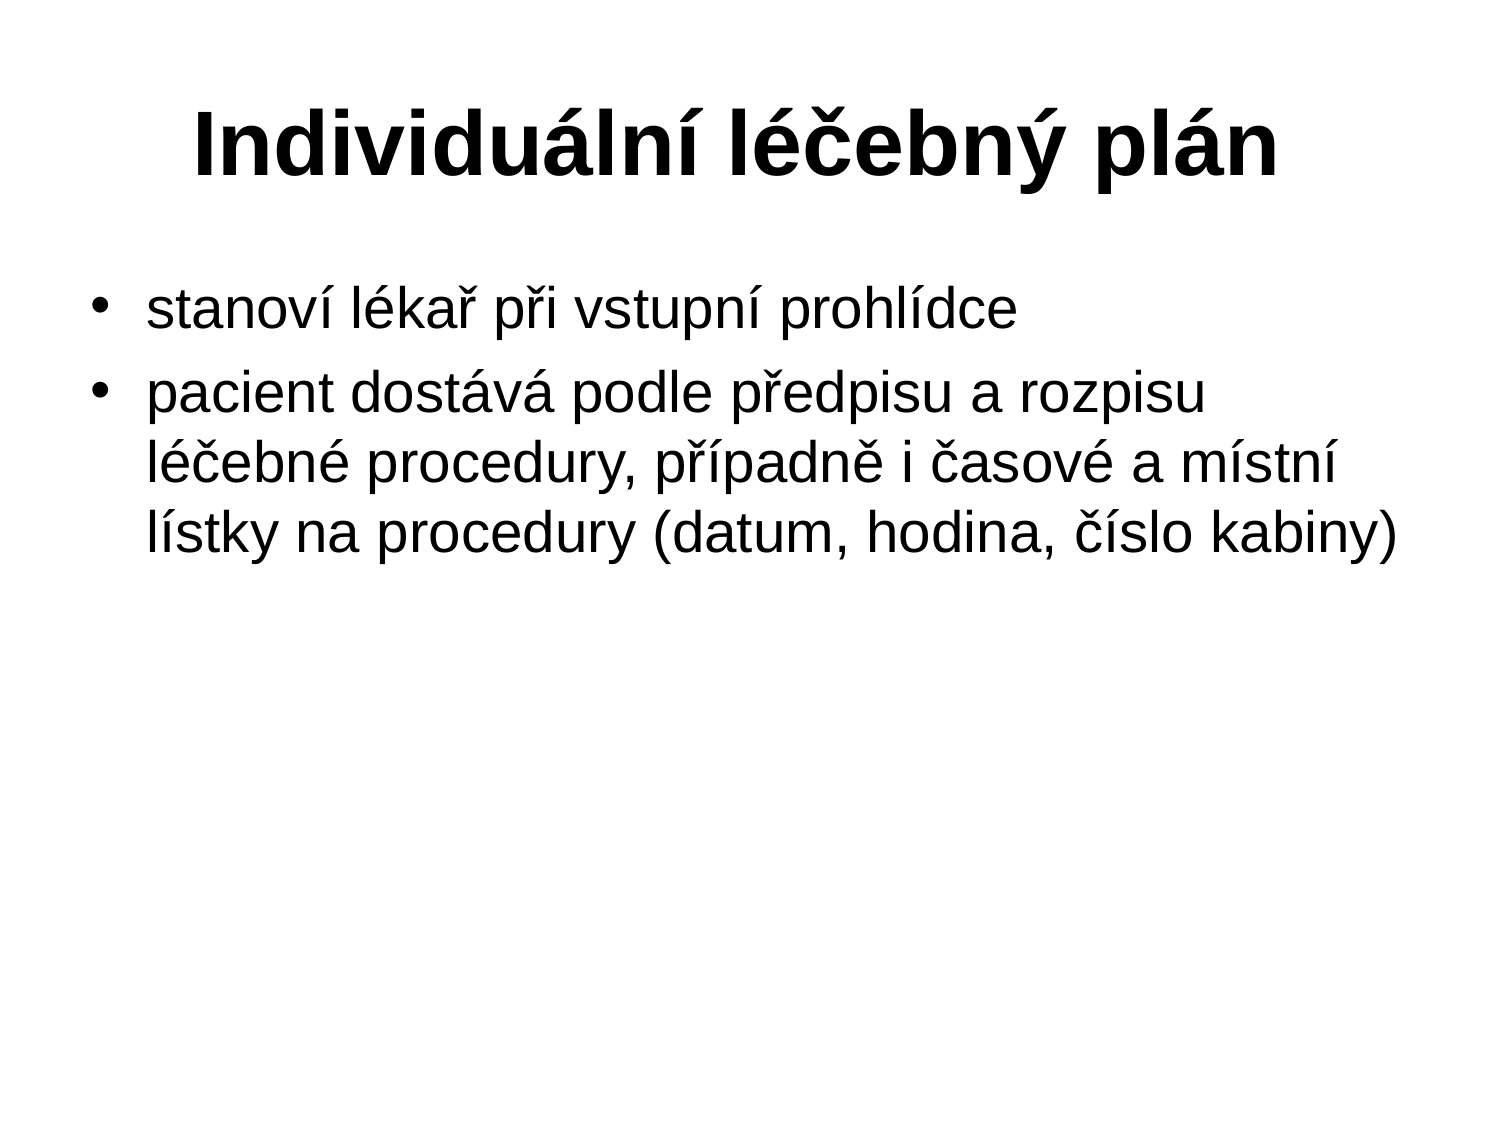

# Individuální léčebný plán
stanoví lékař při vstupní prohlídce
pacient dostává podle předpisu a rozpisu léčebné procedury, případně i časové a místní lístky na procedury (datum, hodina, číslo kabiny)